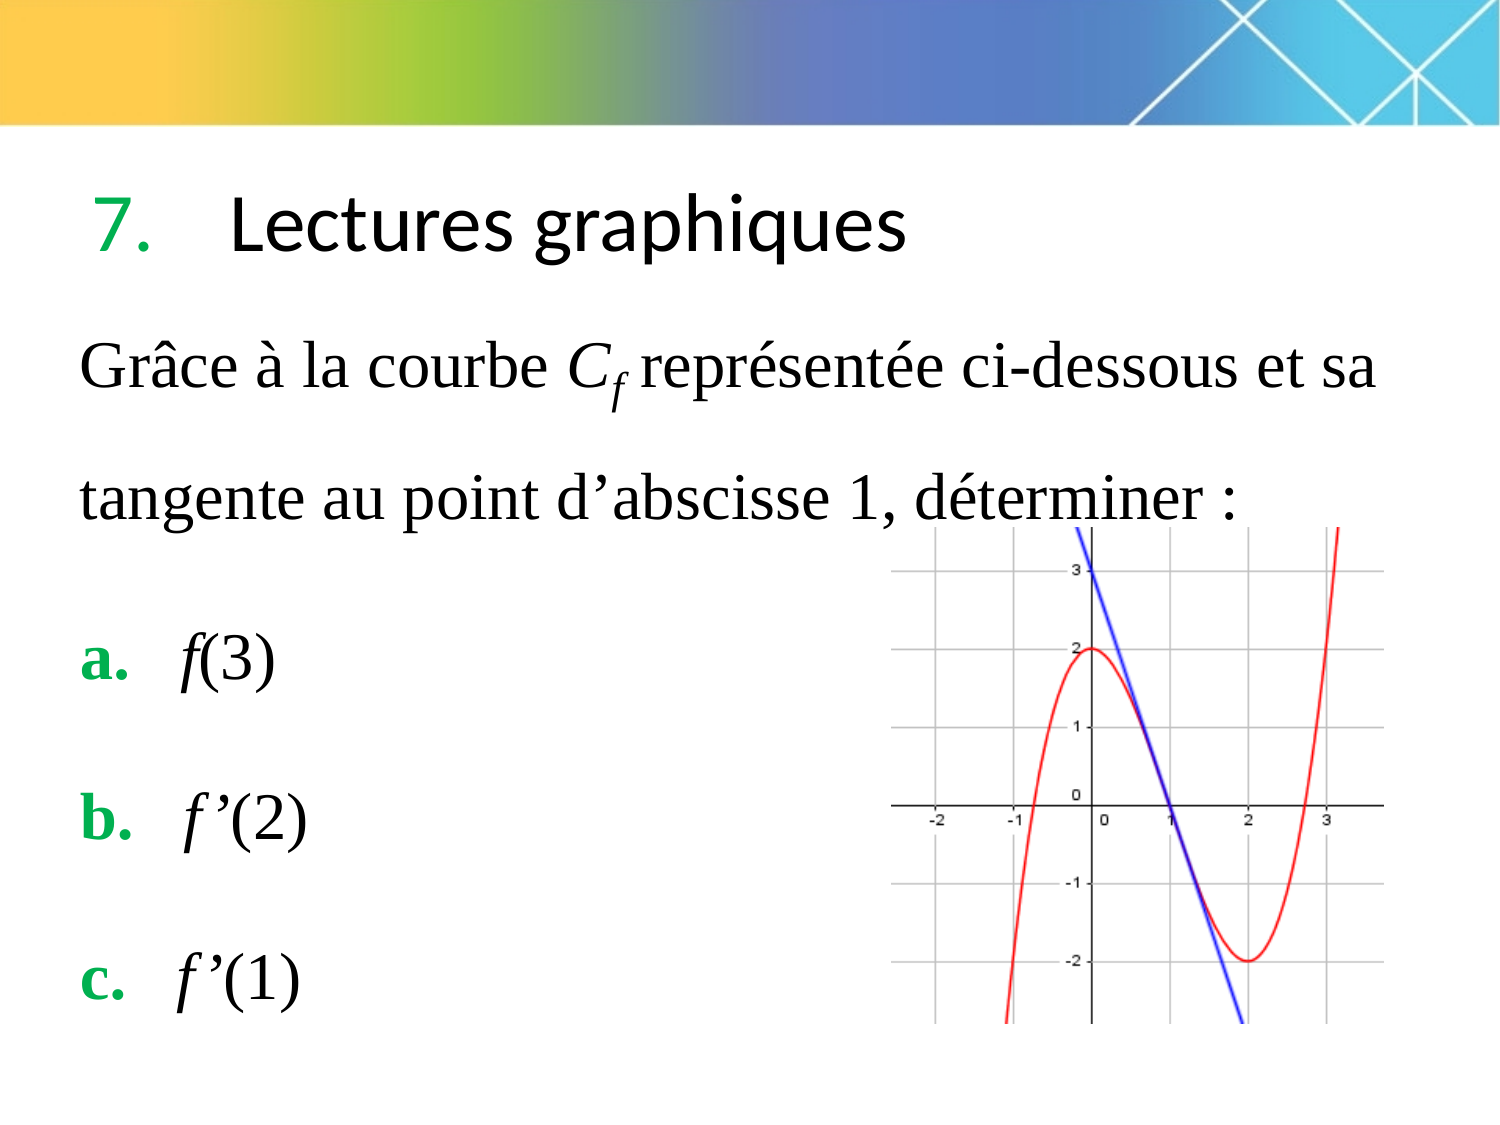

Lectures graphiques
Grâce à la courbe Cf représentée ci-dessous et sa tangente au point d’abscisse 1, déterminer :
a. f(3)
b. f’(2)
c. f’(1)